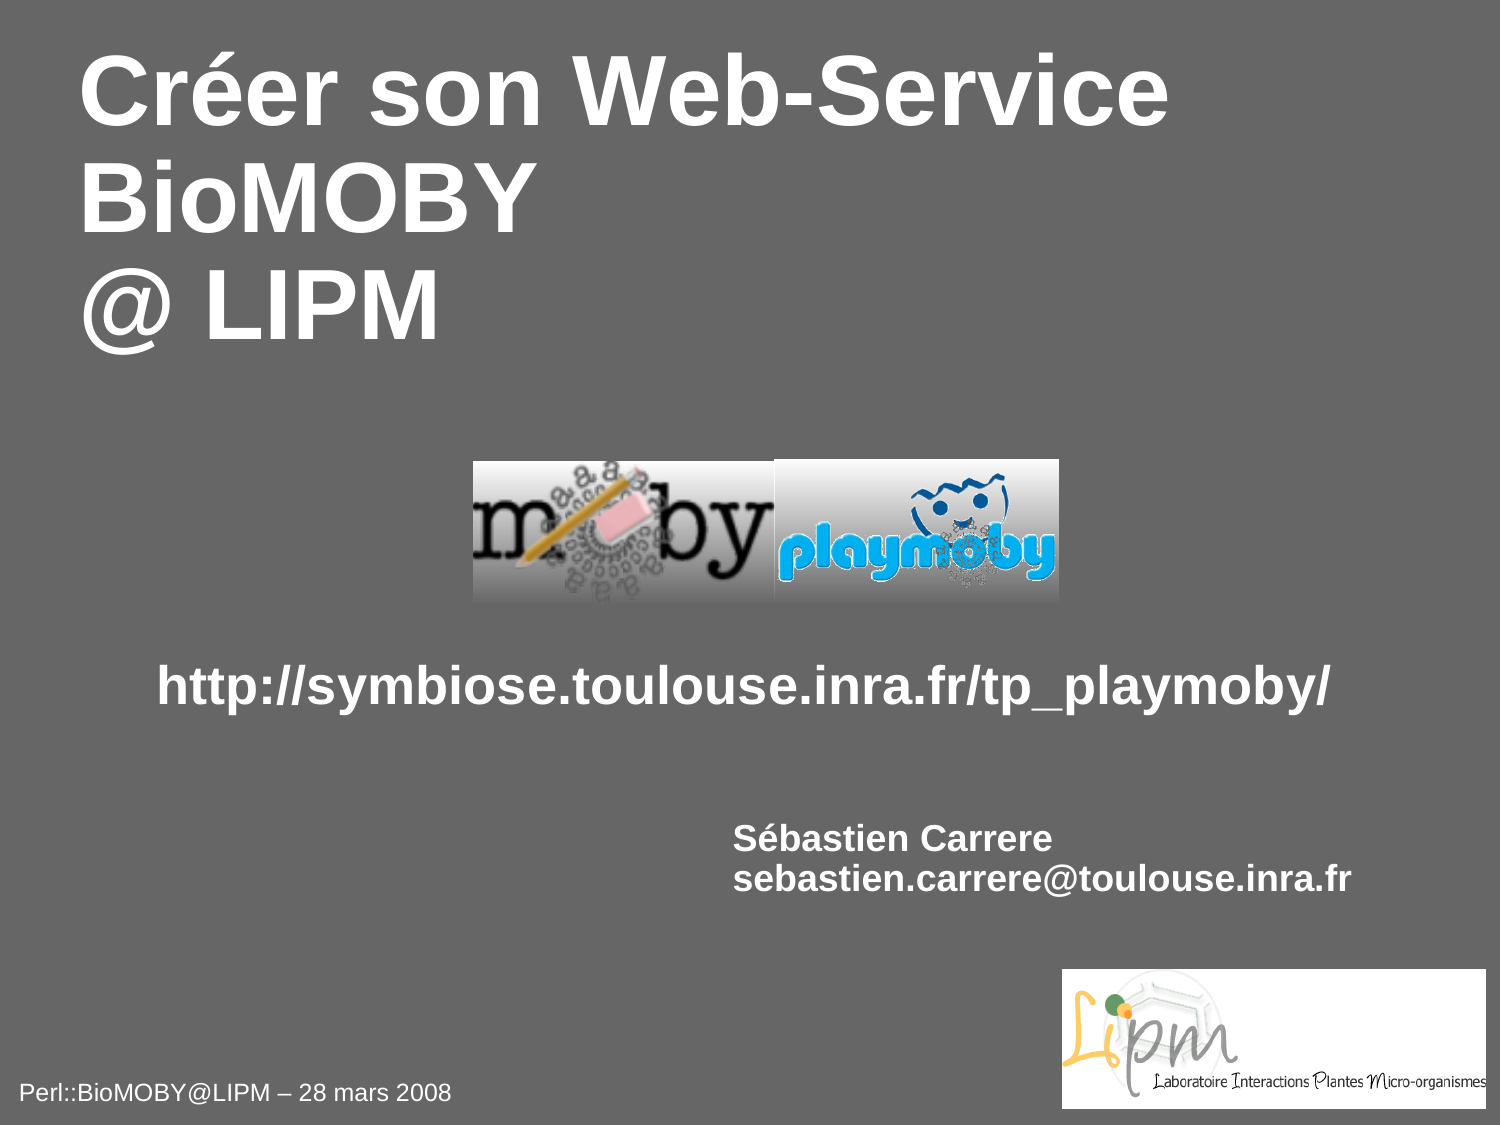

Créer son Web-Service BioMOBY
@ LIPM
http://symbiose.toulouse.inra.fr/tp_playmoby/
Sébastien Carrere sebastien.carrere@toulouse.inra.fr